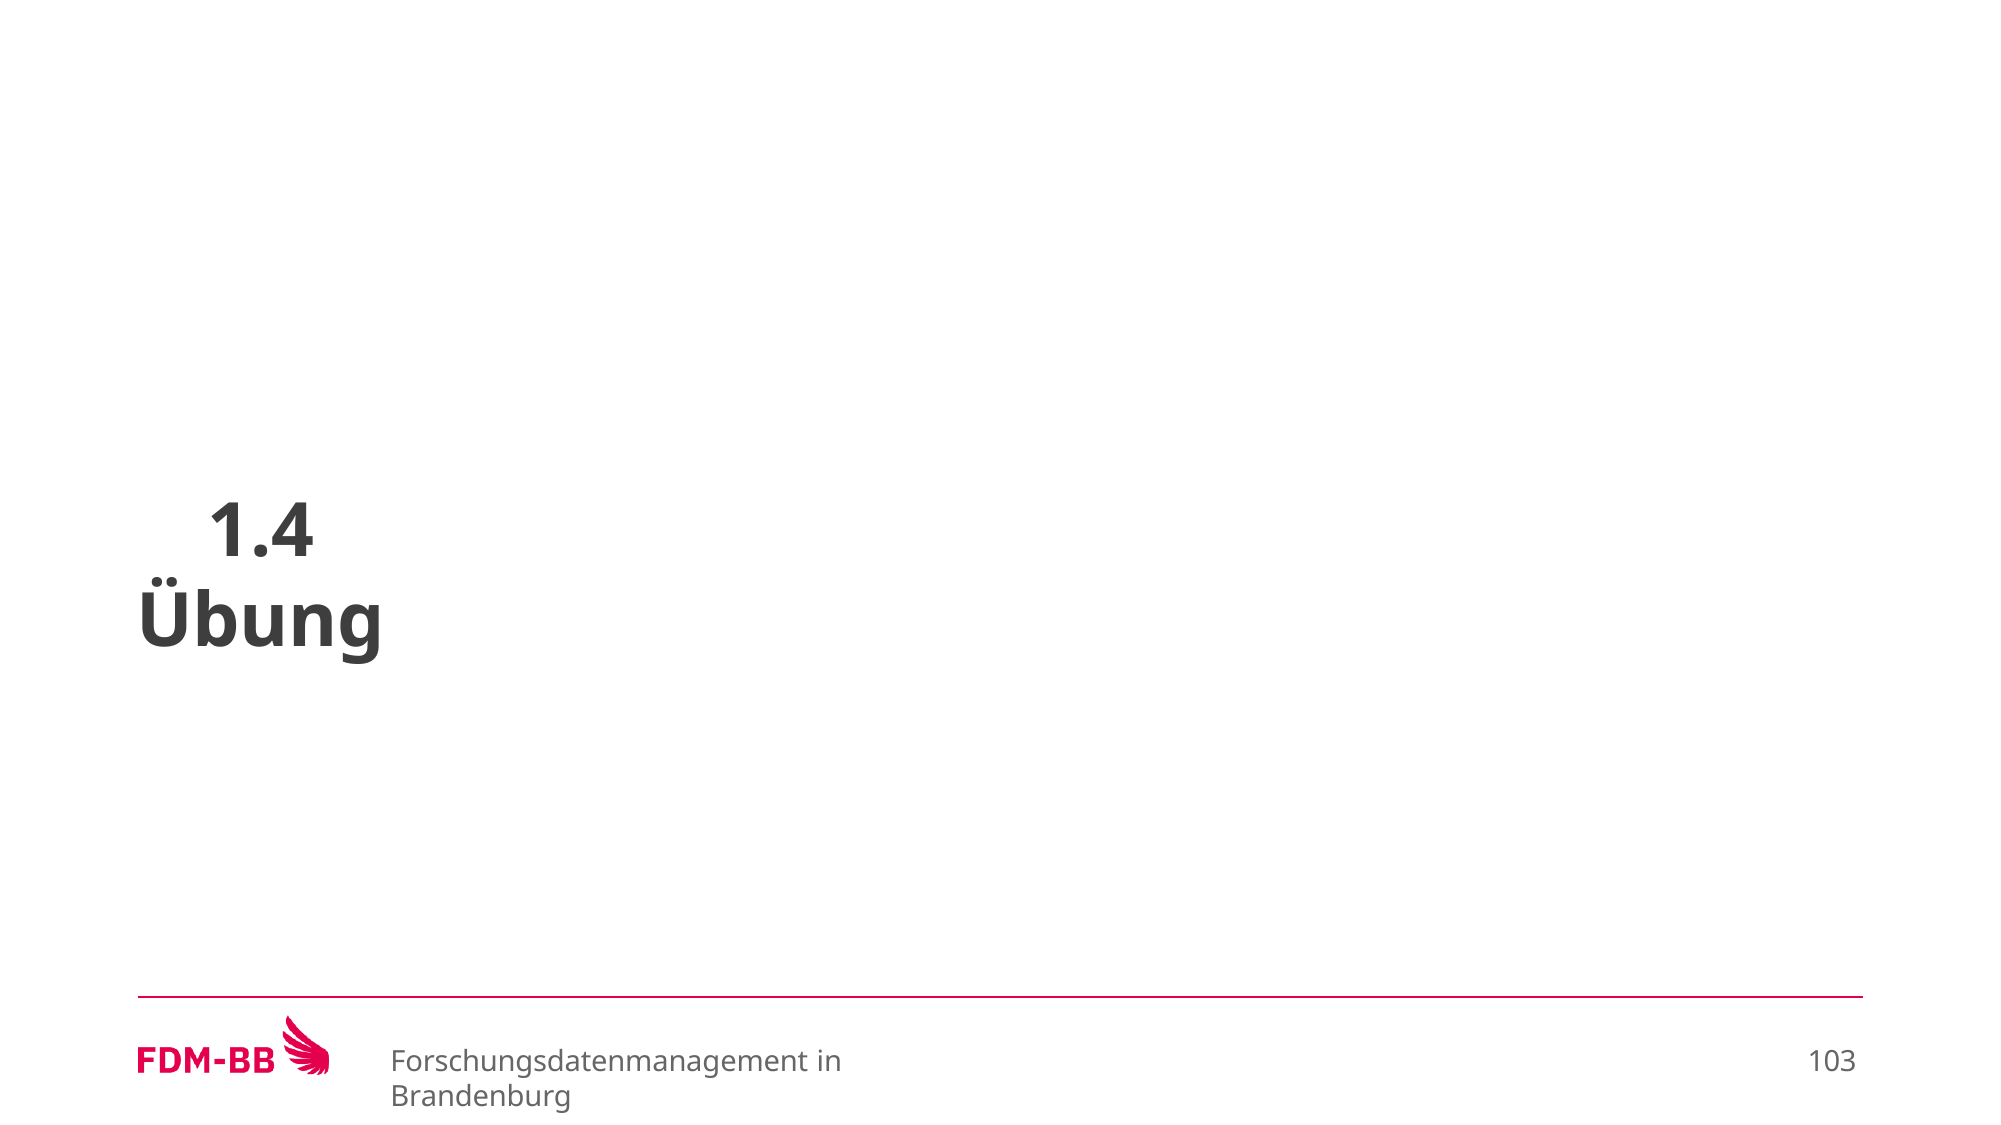

# 1.4 Übung
Forschungsdatenmanagement in Brandenburg
52